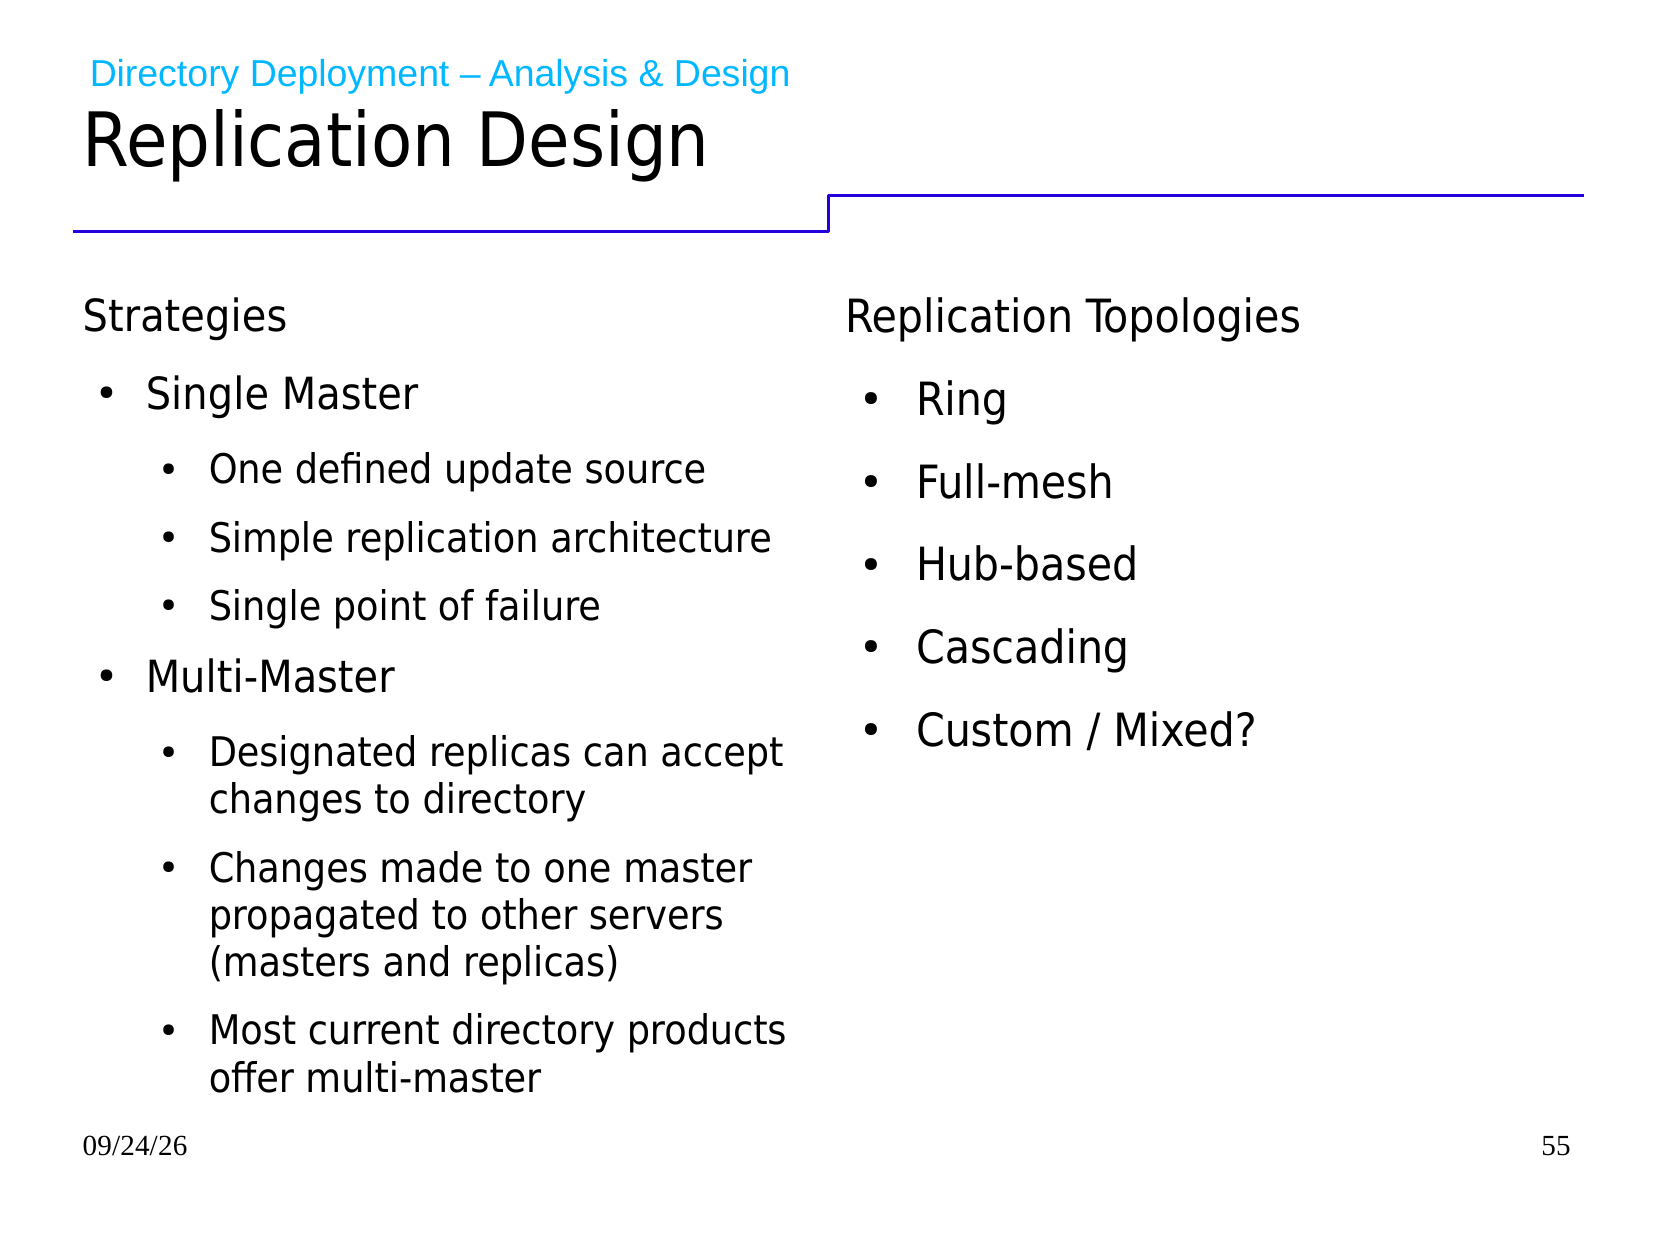

Directory Deployment – Analysis & Design
# Replication Design
Strategies
Single Master
One defined update source
Simple replication architecture
Single point of failure
Multi-Master
Designated replicas can accept changes to directory
Changes made to one master propagated to other servers (masters and replicas)
Most current directory products offer multi-master
Replication Topologies
Ring
Full-mesh
Hub-based
Cascading
Custom / Mixed?
55